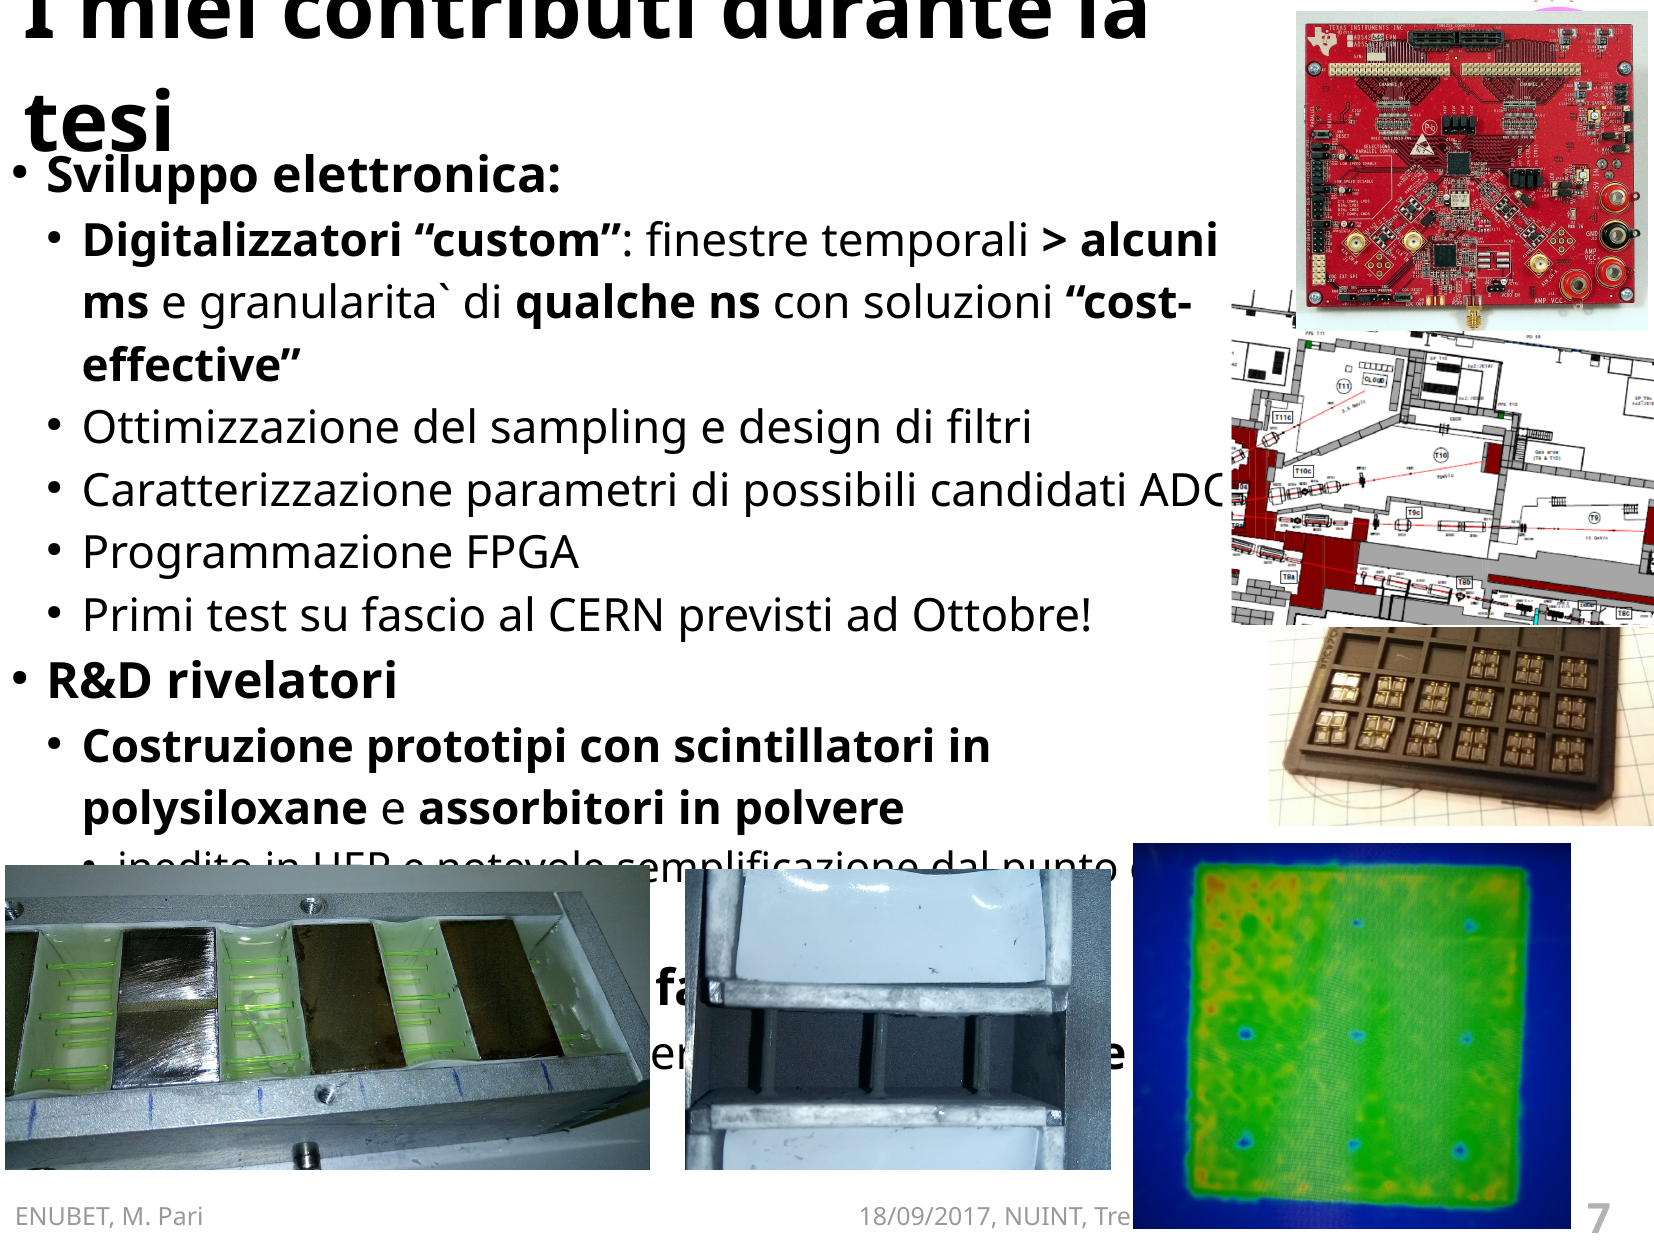

# I miei contributi durante la tesi
Sviluppo elettronica:
Digitalizzatori “custom”: finestre temporali > alcuni ms e granularita` di qualche ns con soluzioni “cost-effective”
Ottimizzazione del sampling e design di filtri
Caratterizzazione parametri di possibili candidati ADC
Programmazione FPGA
Primi test su fascio al CERN previsti ad Ottobre!
R&D rivelatori
Costruzione prototipi con scintillatori in polysiloxane e assorbitori in polvere
inedito in HEP e notevole semplificazione dal punto di vista realizzativo
Partecipazione a test su fascio
al CERN-PS e a INFN-LNL per test di irradiazione SiPM con neutroni